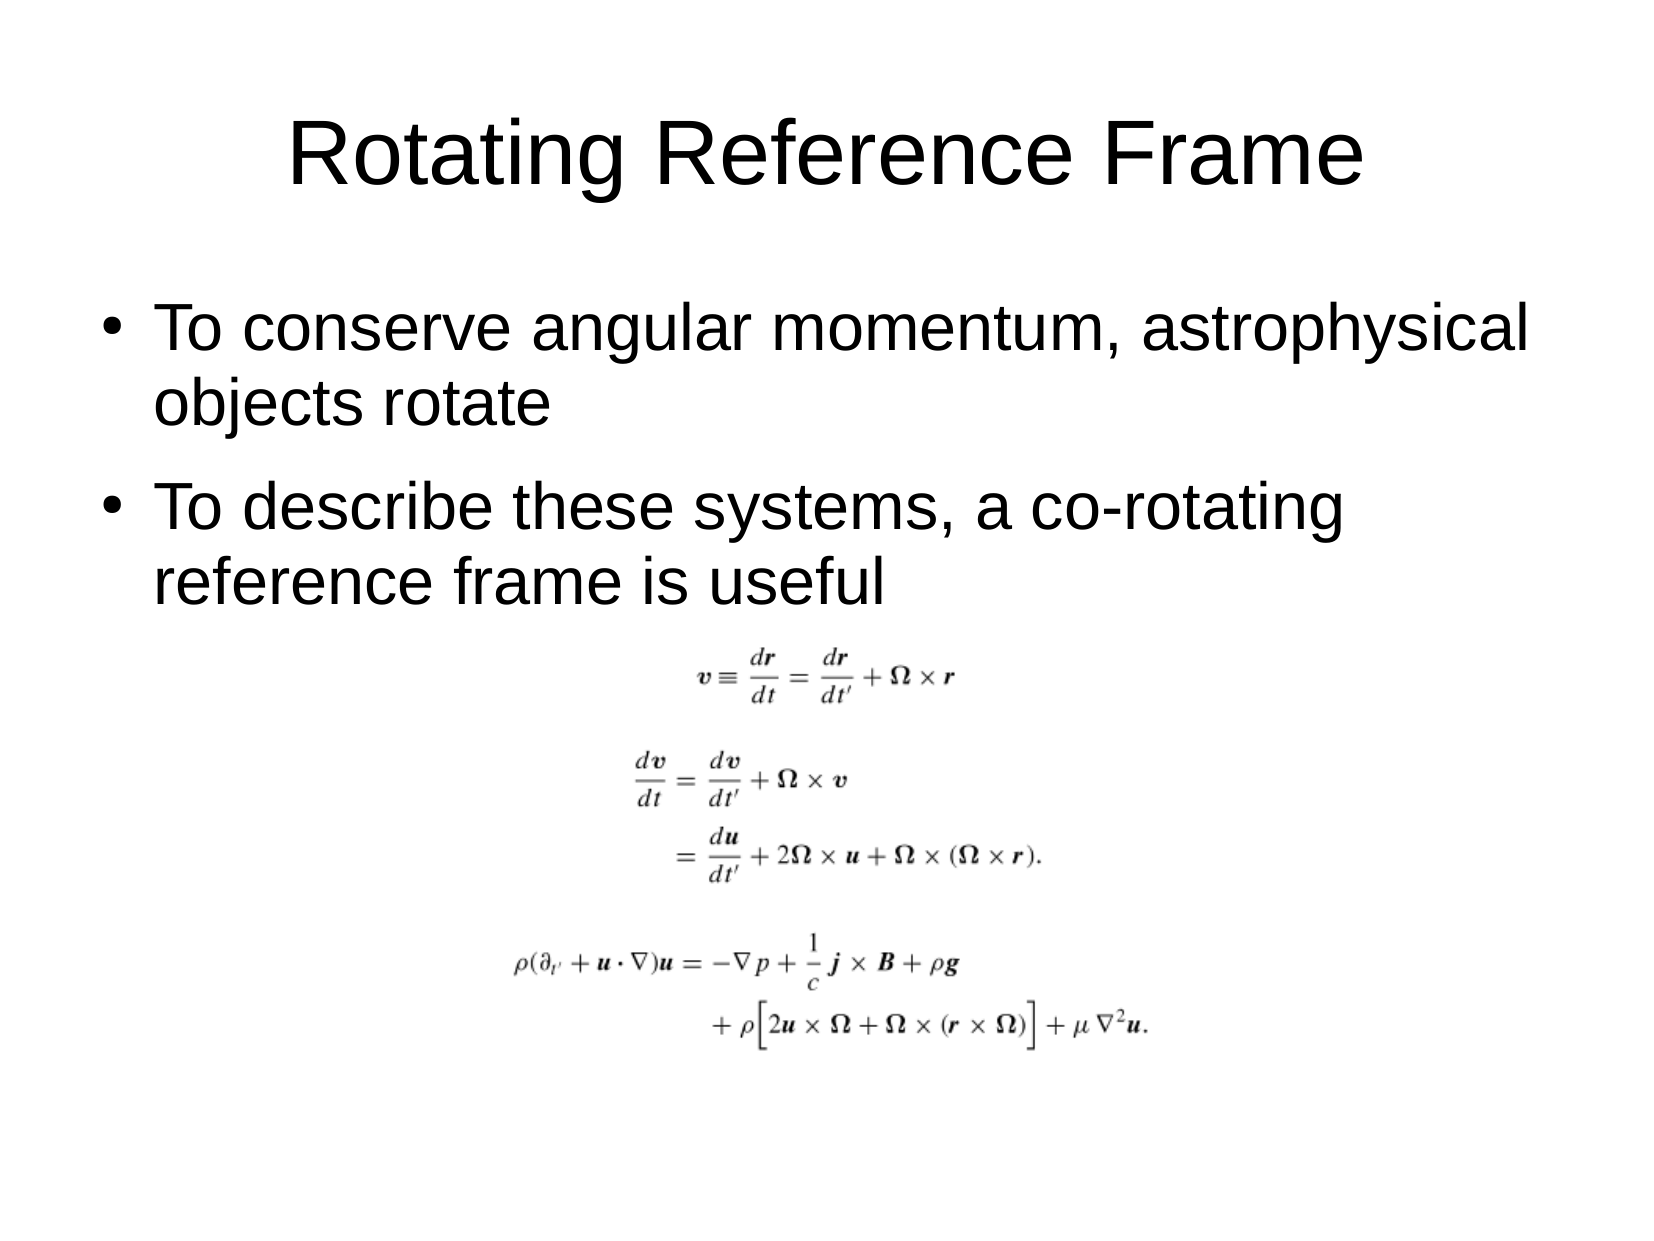

# Rotating Reference Frame
To conserve angular momentum, astrophysical objects rotate
To describe these systems, a co-rotating reference frame is useful